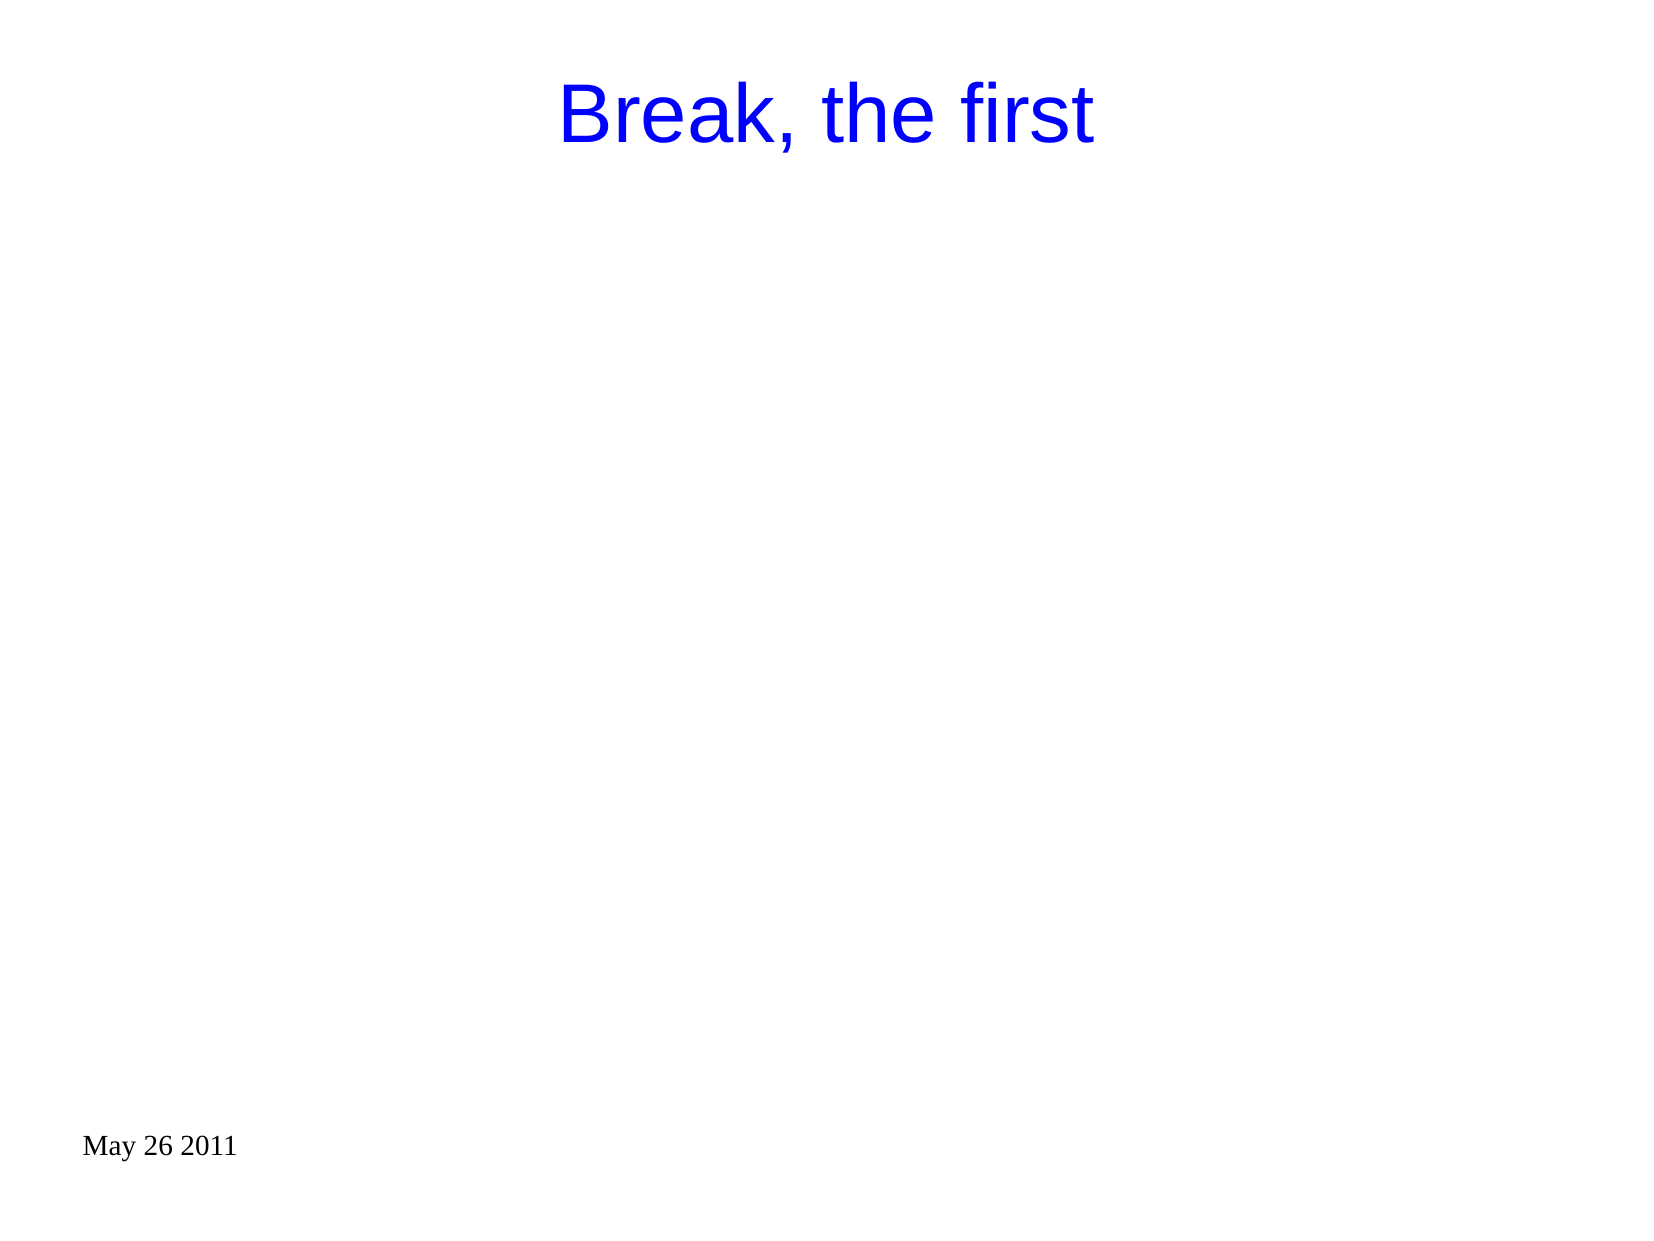

# Break, the first
May 26 2011